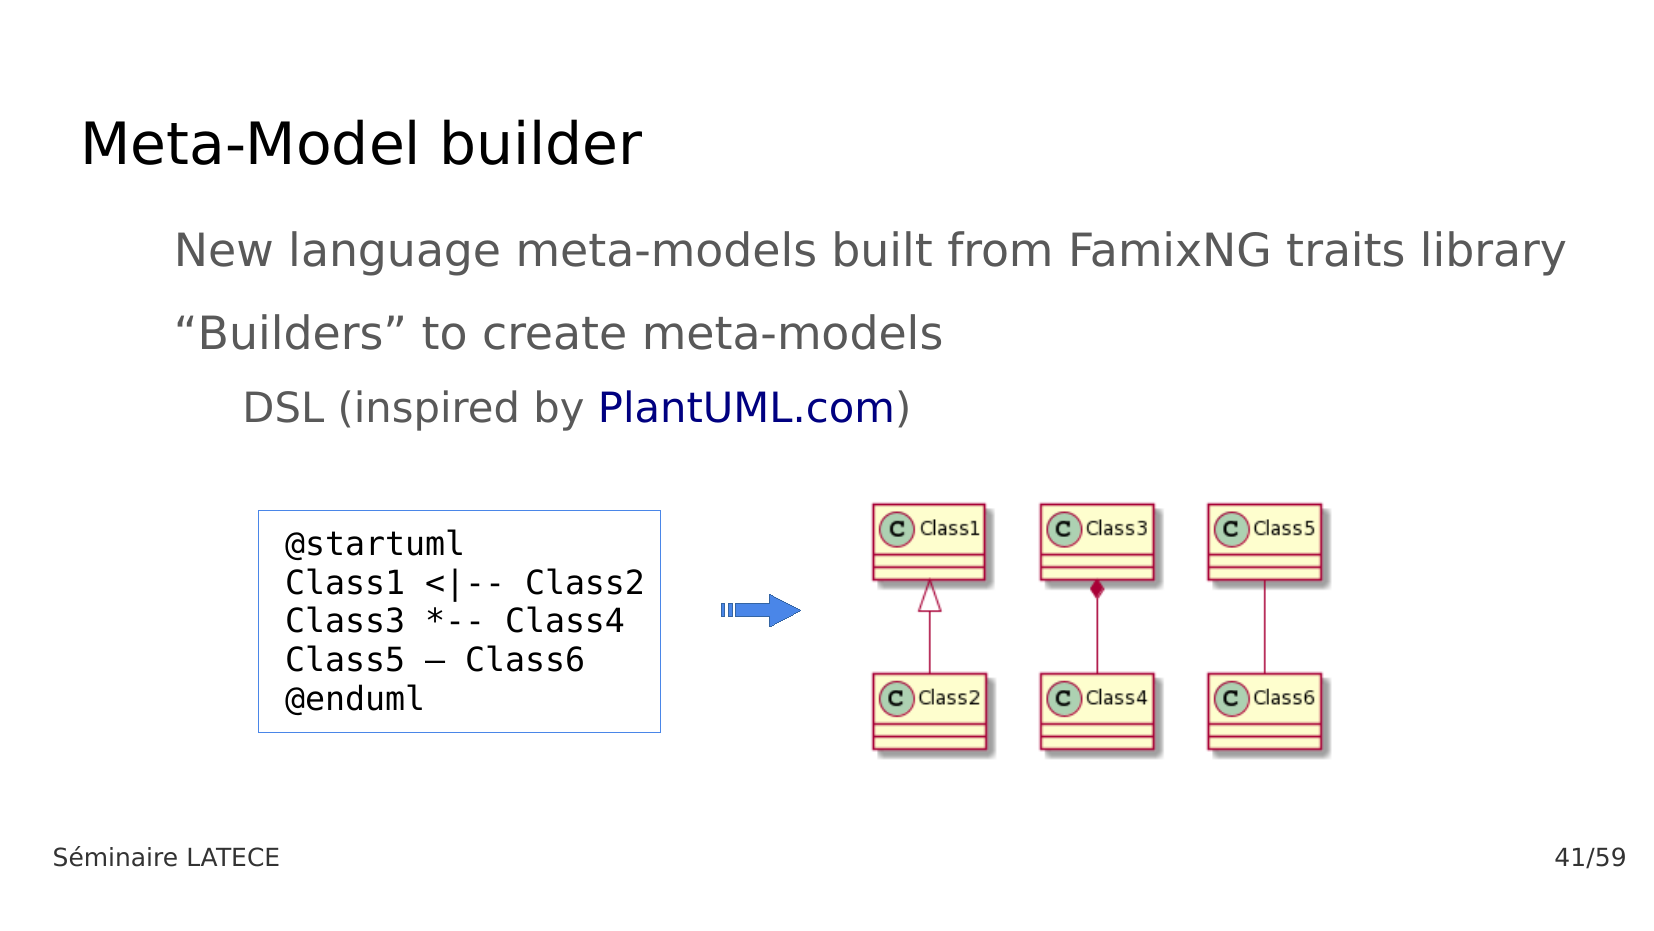

# Meta-Model builder
New language meta-models built from FamixNG traits library
“Builders” to create meta-models
DSL (inspired by PlantUML.com)
@startuml
Class1 <|-- Class2
Class3 *-- Class4
Class5 – Class6
@enduml